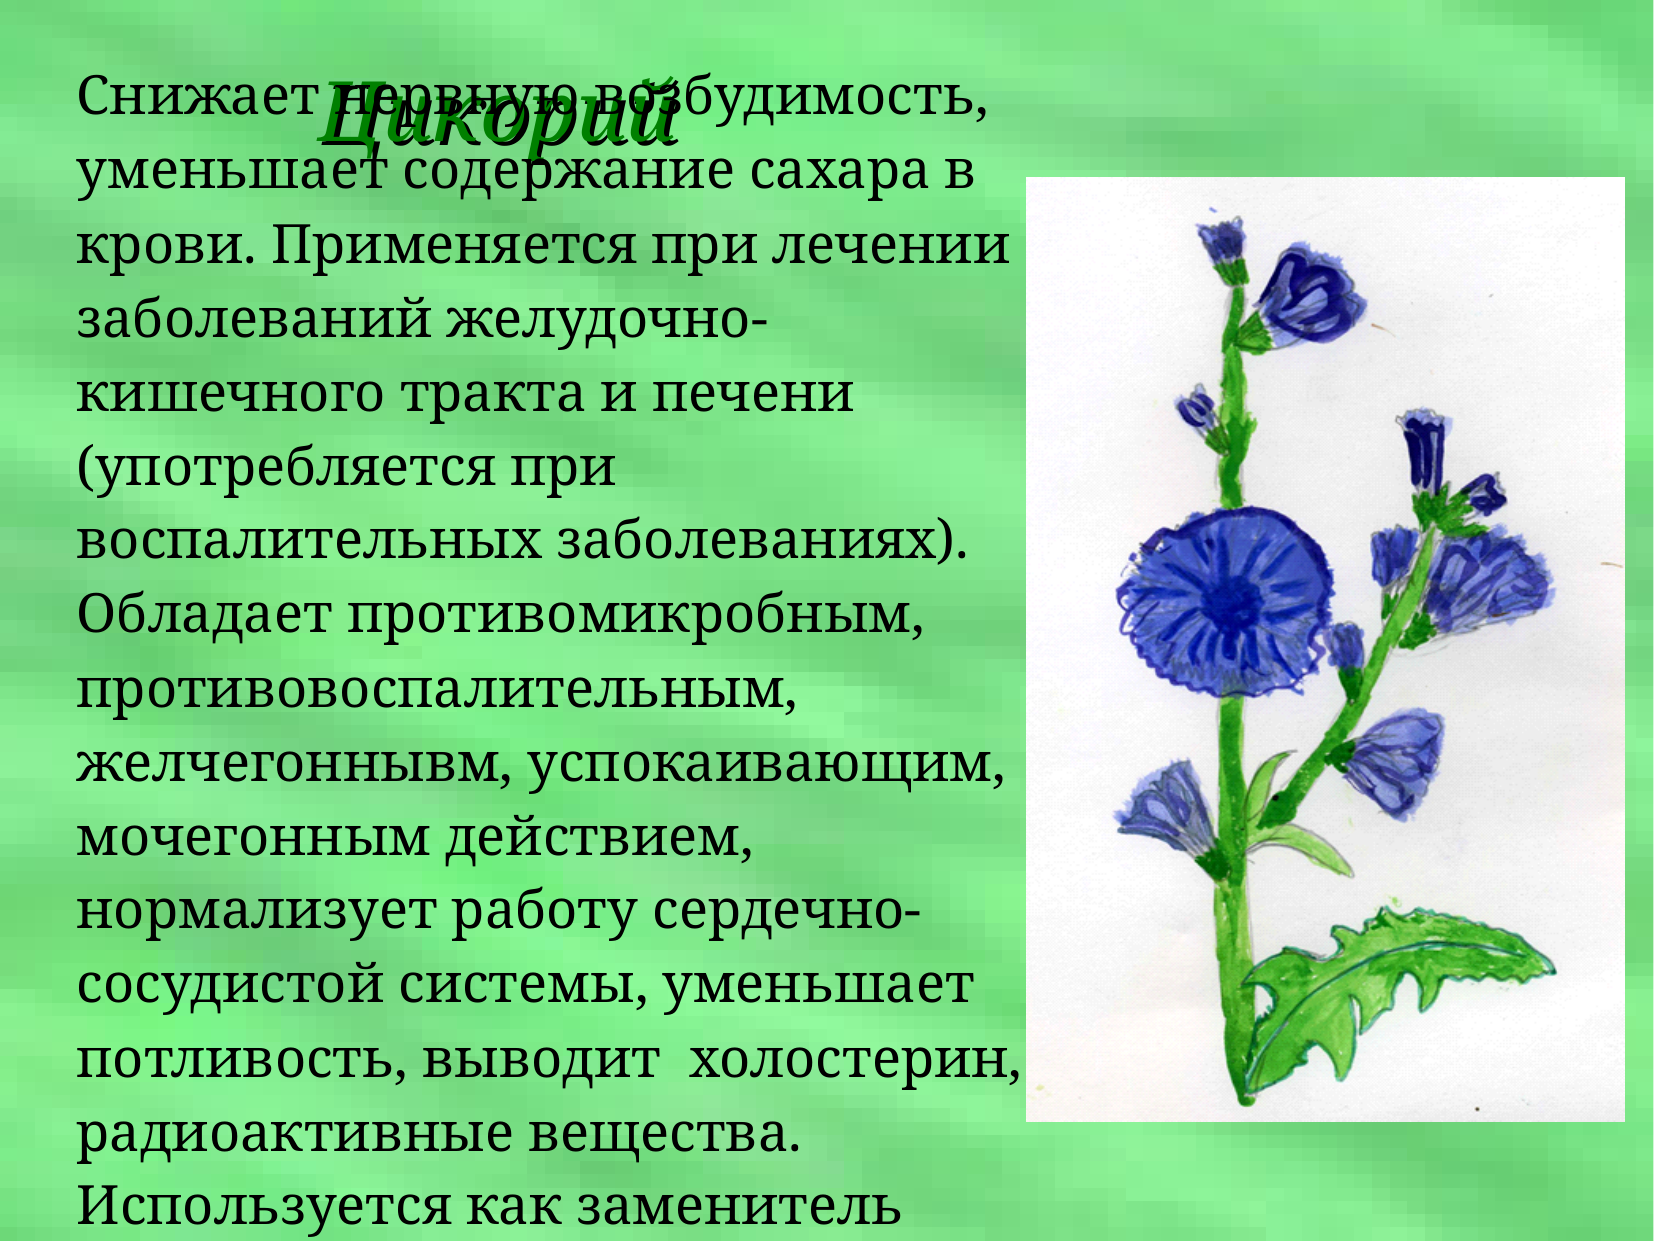

Цикорий
Снижает нервную возбудимость, уменьшает содержание сахара в крови. Применяется при лечении заболеваний желудочно-кишечного тракта и печени (употребляется при воспалительных заболеваниях). Обладает противомикробным, противовоспалительным, желчегоннывм, успокаивающим, мочегонным действием, нормализует работу сердечно-сосудистой системы, уменьшает потливость, выводит холостерин, радиоактивные вещества. Используется как заменитель кофе.